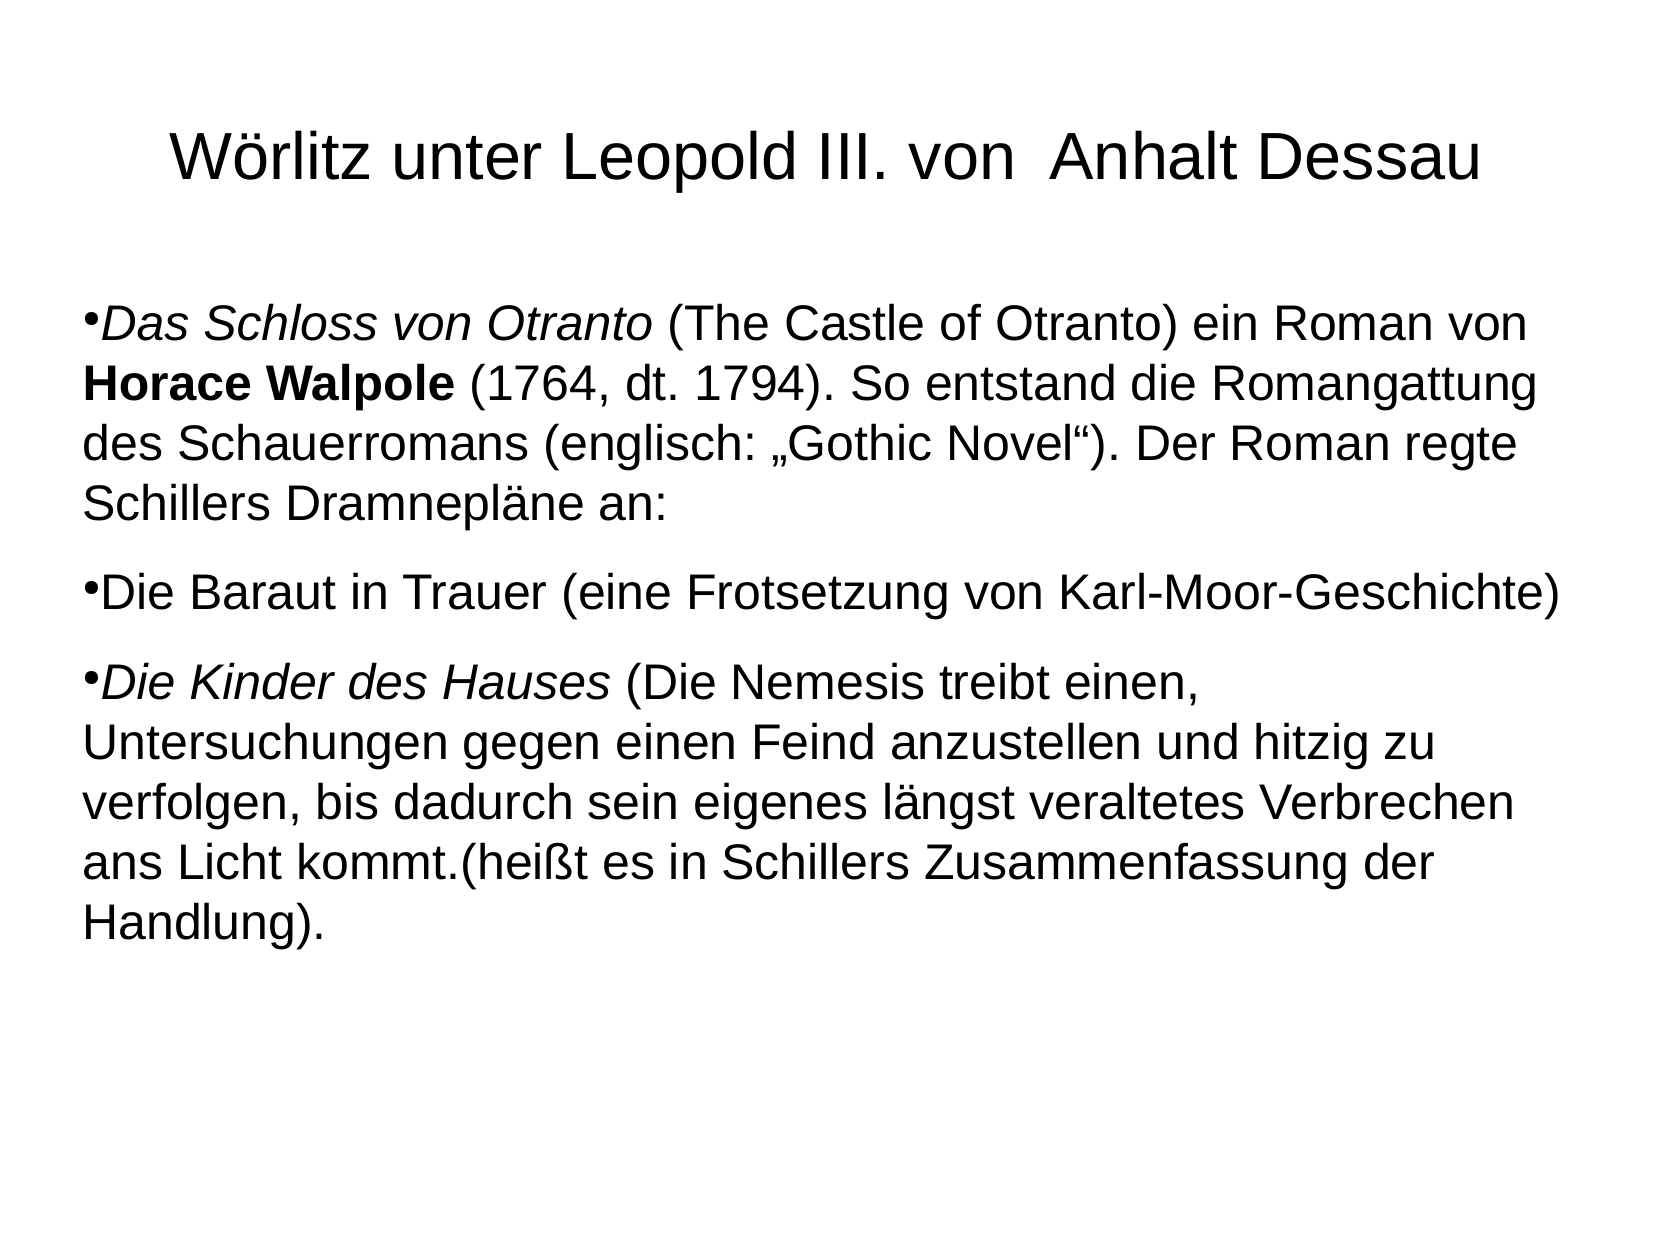

# Wörlitz unter Leopold III. von Anhalt Dessau
Das Schloss von Otranto (The Castle of Otranto) ein Roman von Horace Walpole (1764, dt. 1794). So entstand die Romangattung des Schauerromans (englisch: „Gothic Novel“). Der Roman regte Schillers Dramnepläne an:
Die Baraut in Trauer (eine Frotsetzung von Karl-Moor-Geschichte)
Die Kinder des Hauses (Die Nemesis treibt einen, Untersuchungen gegen einen Feind anzustellen und hitzig zu verfolgen, bis dadurch sein eigenes längst veraltetes Verbrechen ans Licht kommt.(heißt es in Schillers Zusammenfassung der Handlung).